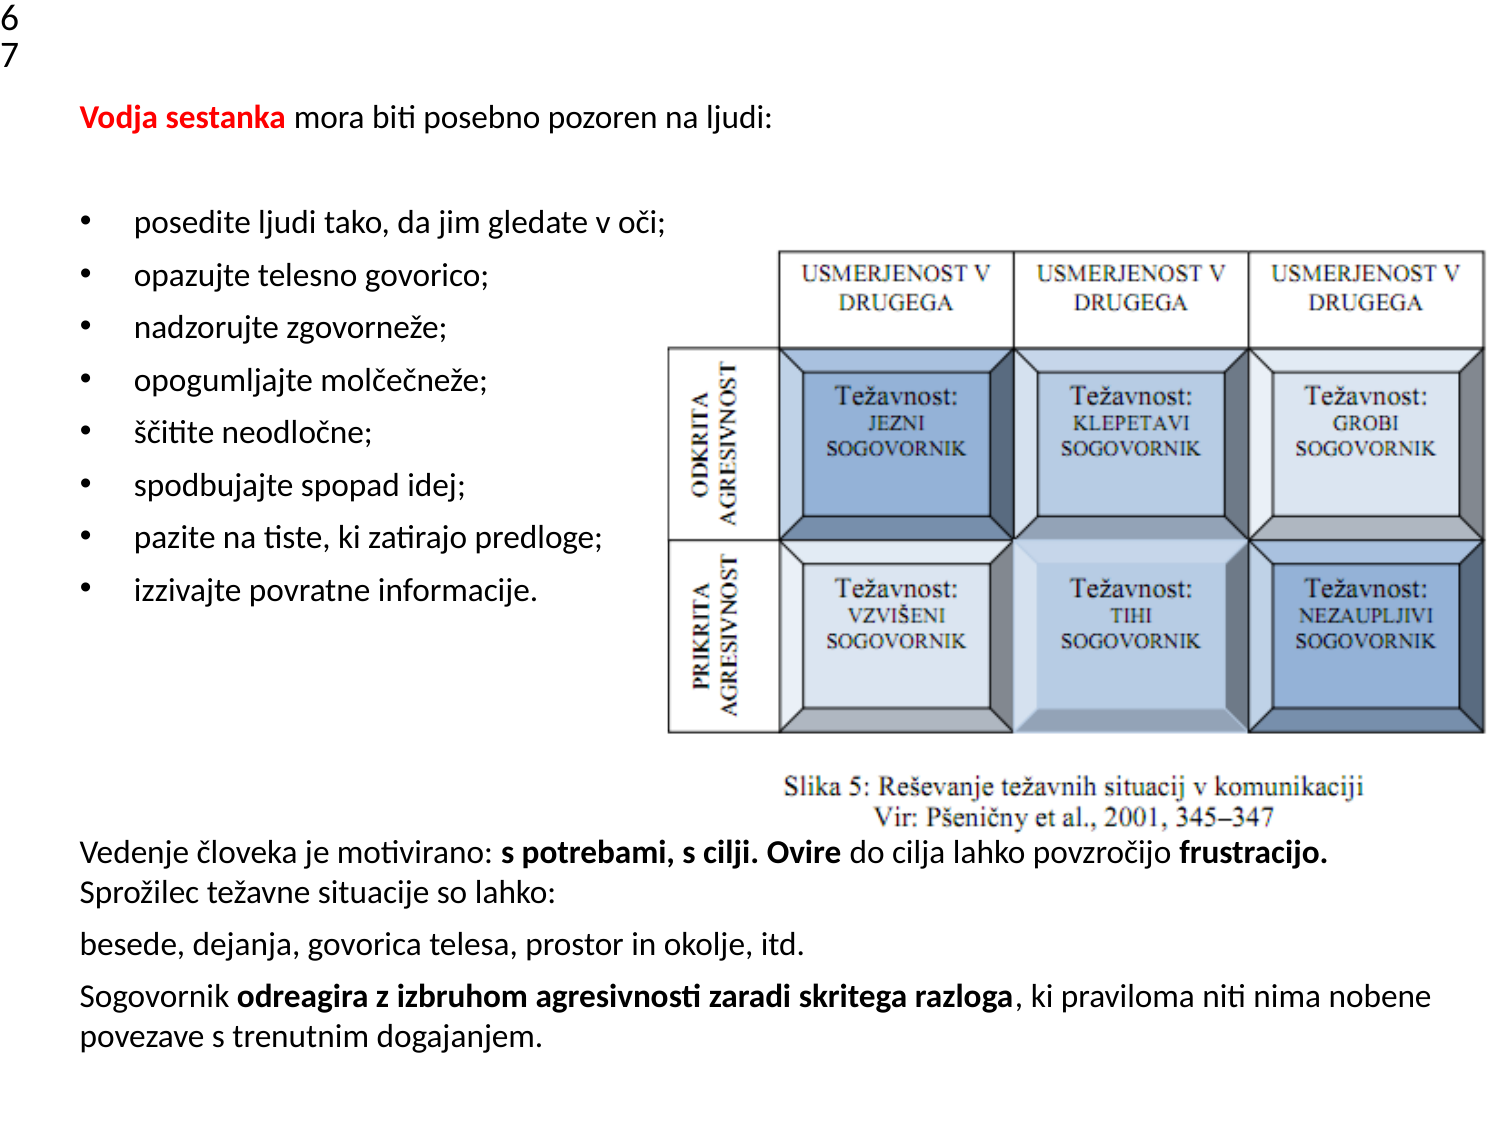

Vodja sestanka mora biti posebno pozoren na ljudi:
 posedite ljudi tako, da jim gledate v oči;
 opazujte telesno govorico;
 nadzorujte zgovorneže;
 opogumljajte molčečneže;
 ščitite neodločne;
 spodbujajte spopad idej;
 pazite na tiste, ki zatirajo predloge;
 izzivajte povratne informacije.
Vedenje človeka je motivirano: s potrebami, s cilji. Ovire do cilja lahko povzročijo frustracijo. Sprožilec težavne situacije so lahko:
besede, dejanja, govorica telesa, prostor in okolje, itd.
Sogovornik odreagira z izbruhom agresivnosti zaradi skritega razloga, ki praviloma niti nima nobene povezave s trenutnim dogajanjem.